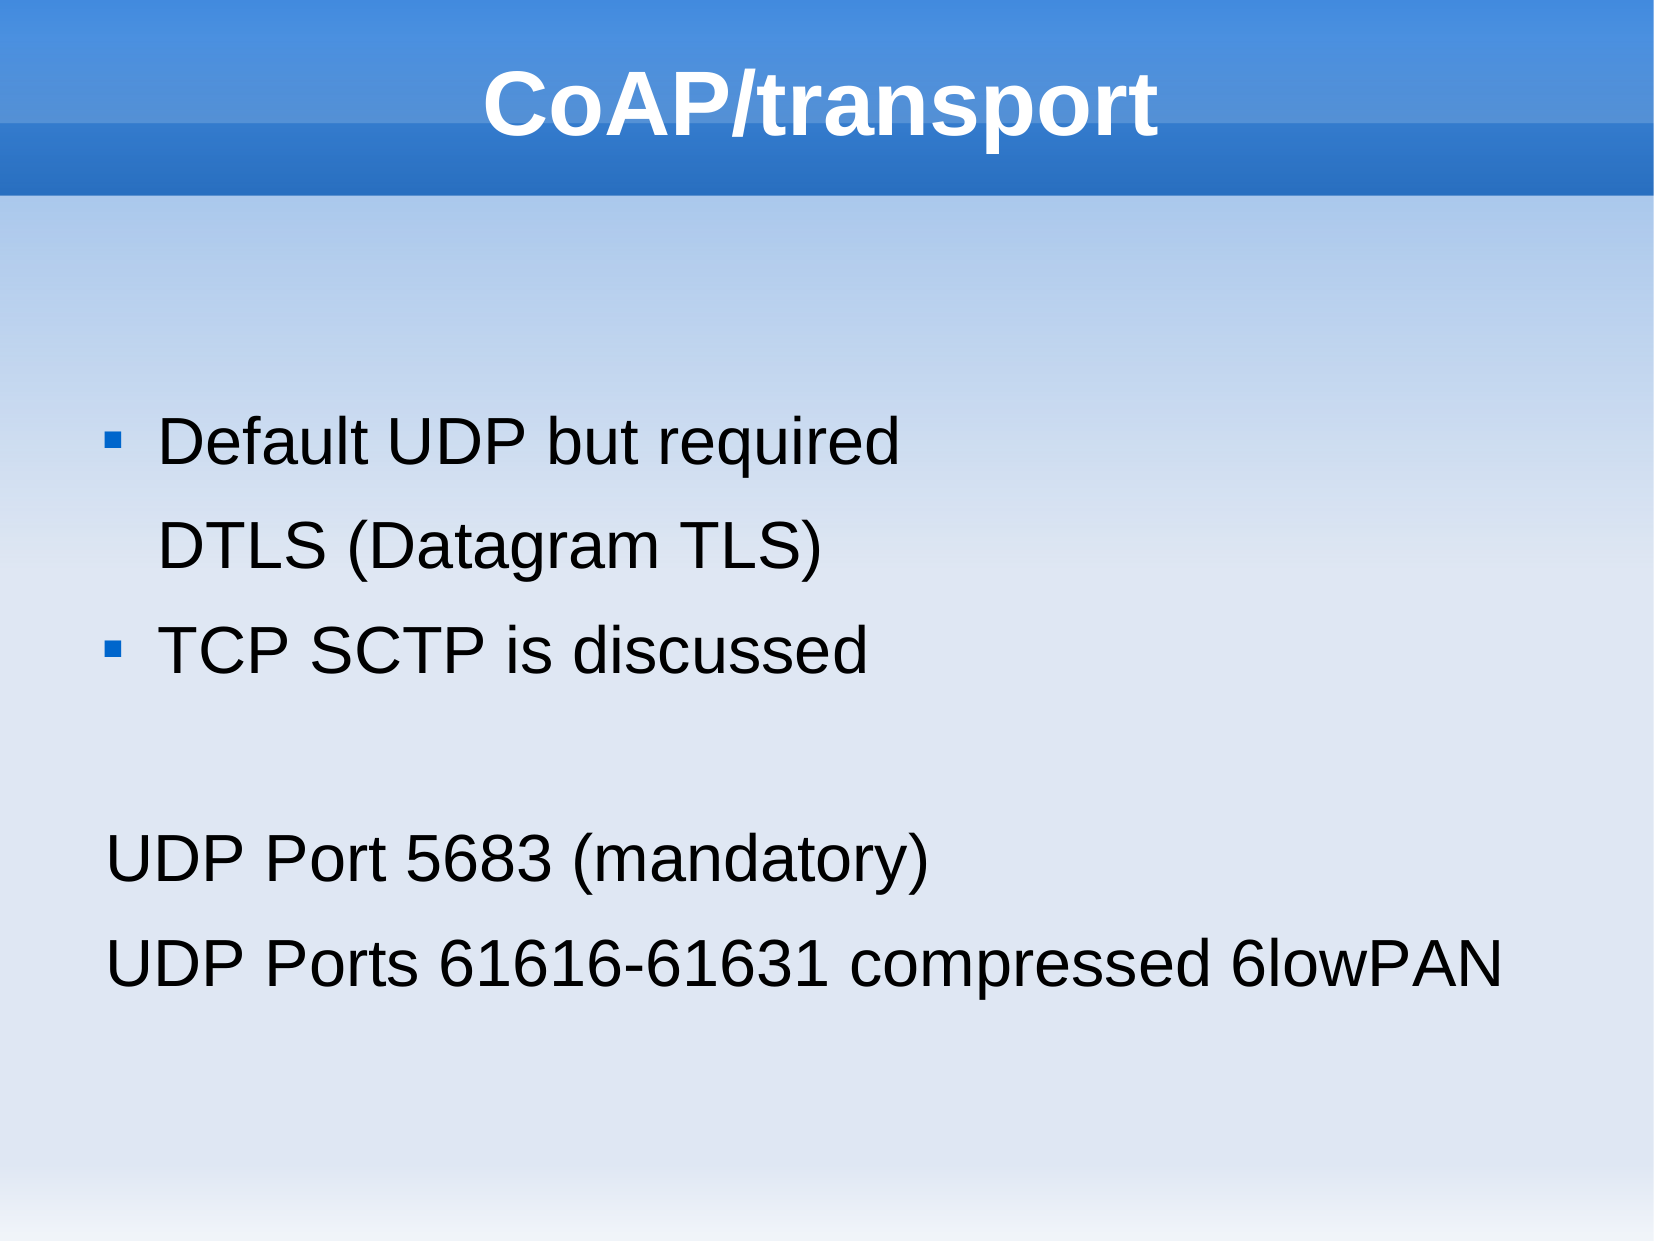

# CoAP/transport
Default UDP but required
DTLS (Datagram TLS)
TCP SCTP is discussed
 UDP Port 5683 (mandatory)
 UDP Ports 61616-61631 compressed 6lowPAN